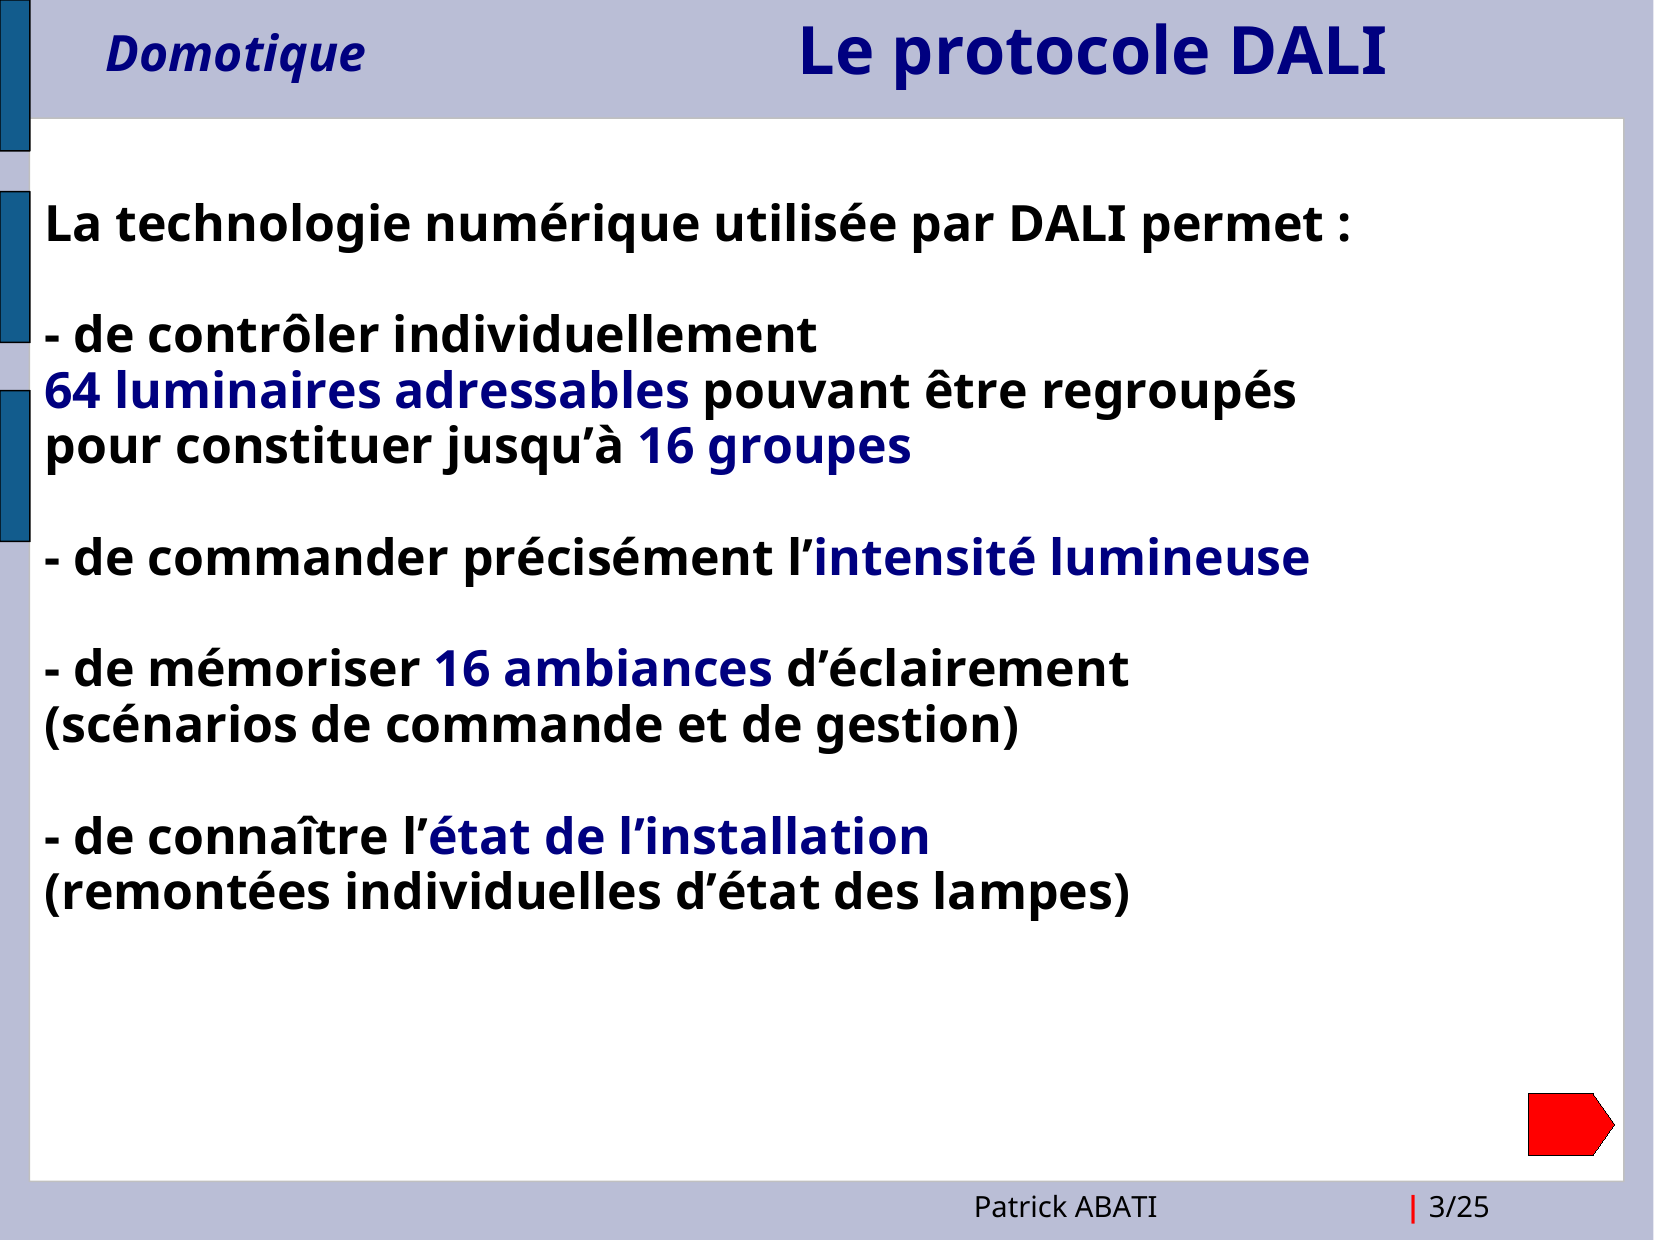

La technologie numérique utilisée par DALI permet :
- de contrôler individuellement
64 luminaires adressables pouvant être regroupés
pour constituer jusqu’à 16 groupes
- de commander précisément l’intensité lumineuse
- de mémoriser 16 ambiances d’éclairement
(scénarios de commande et de gestion)
- de connaître l’état de l’installation
(remontées individuelles d’état des lampes)